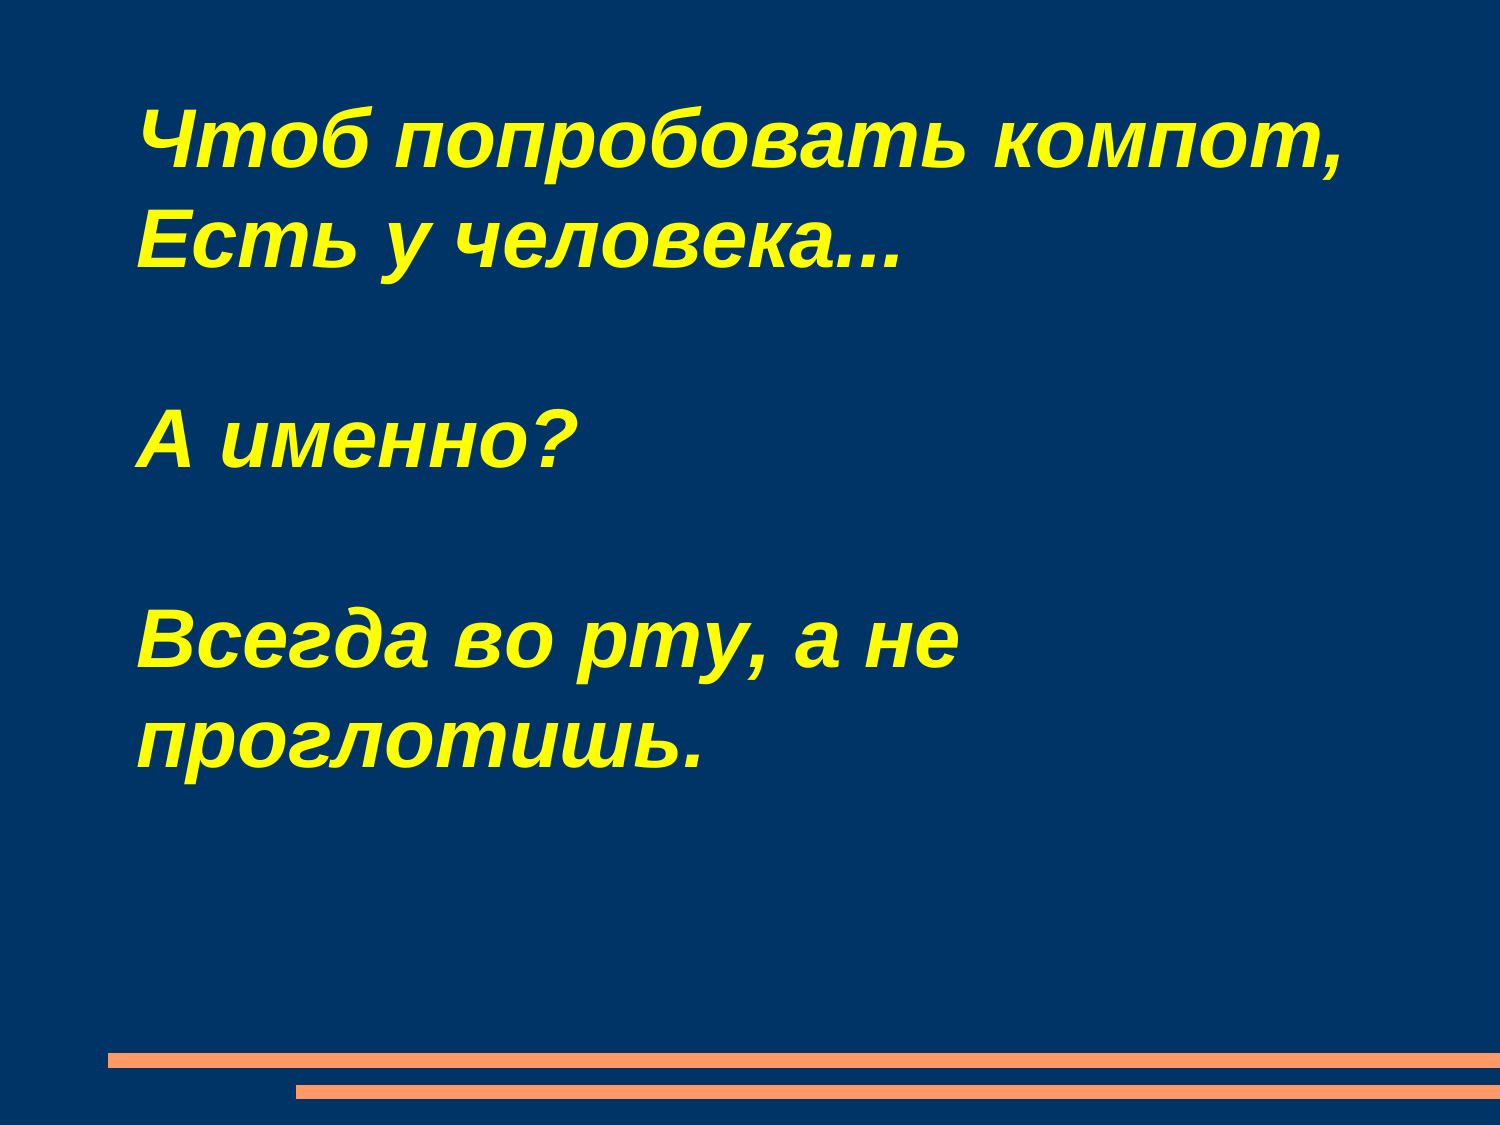

# Чтоб попробовать компот, Есть у человека... А именно? Всегда во рту, а не проглотишь.